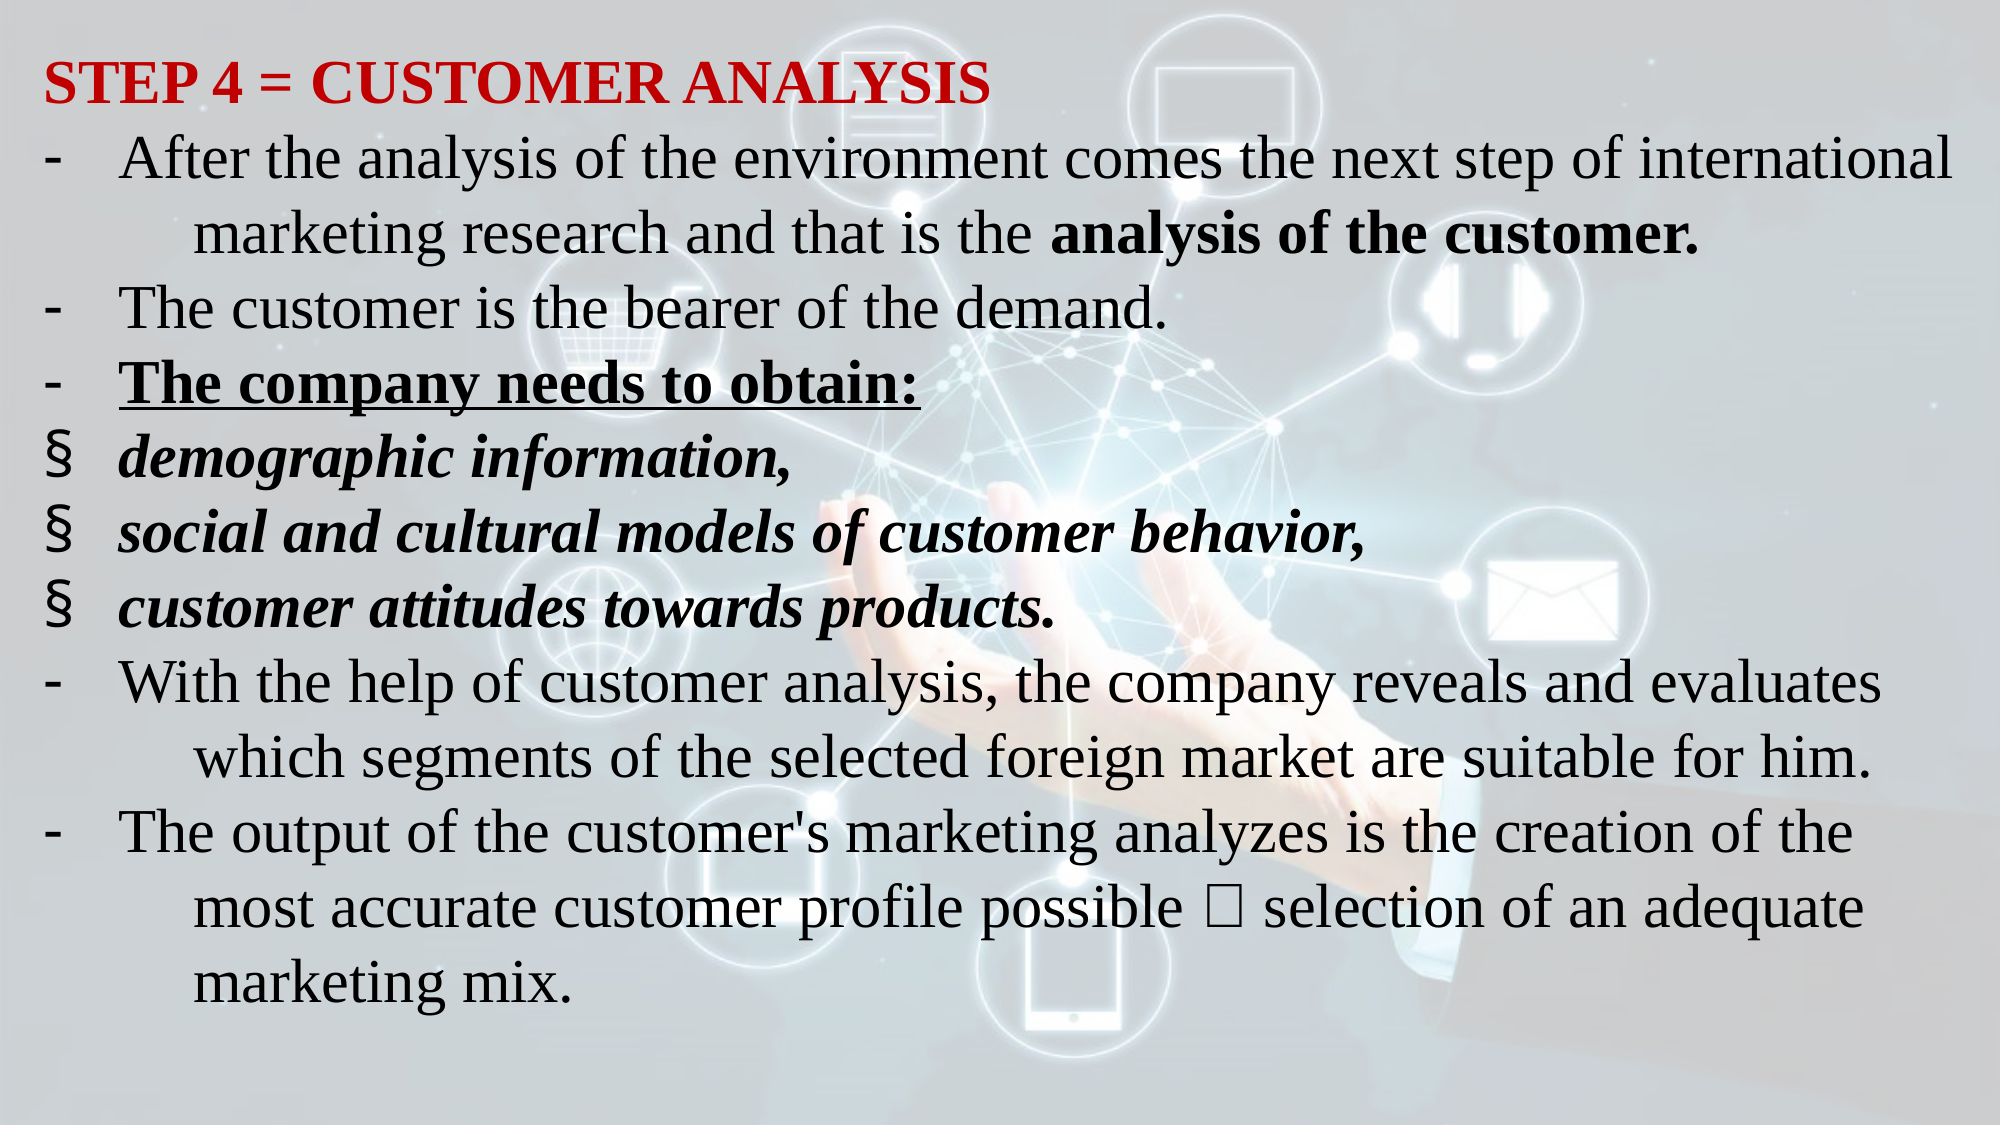

STEP 4 = CUSTOMER ANALYSIS
After the analysis of the environment comes the next step of international marketing research and that is the analysis of the customer.
The customer is the bearer of the demand.
The company needs to obtain:
demographic information,
social and cultural models of customer behavior,
customer attitudes towards products.
With the help of customer analysis, the company reveals and evaluates which segments of the selected foreign market are suitable for him.
The output of the customer's marketing analyzes is the creation of the most accurate customer profile possible  selection of an adequate marketing mix.